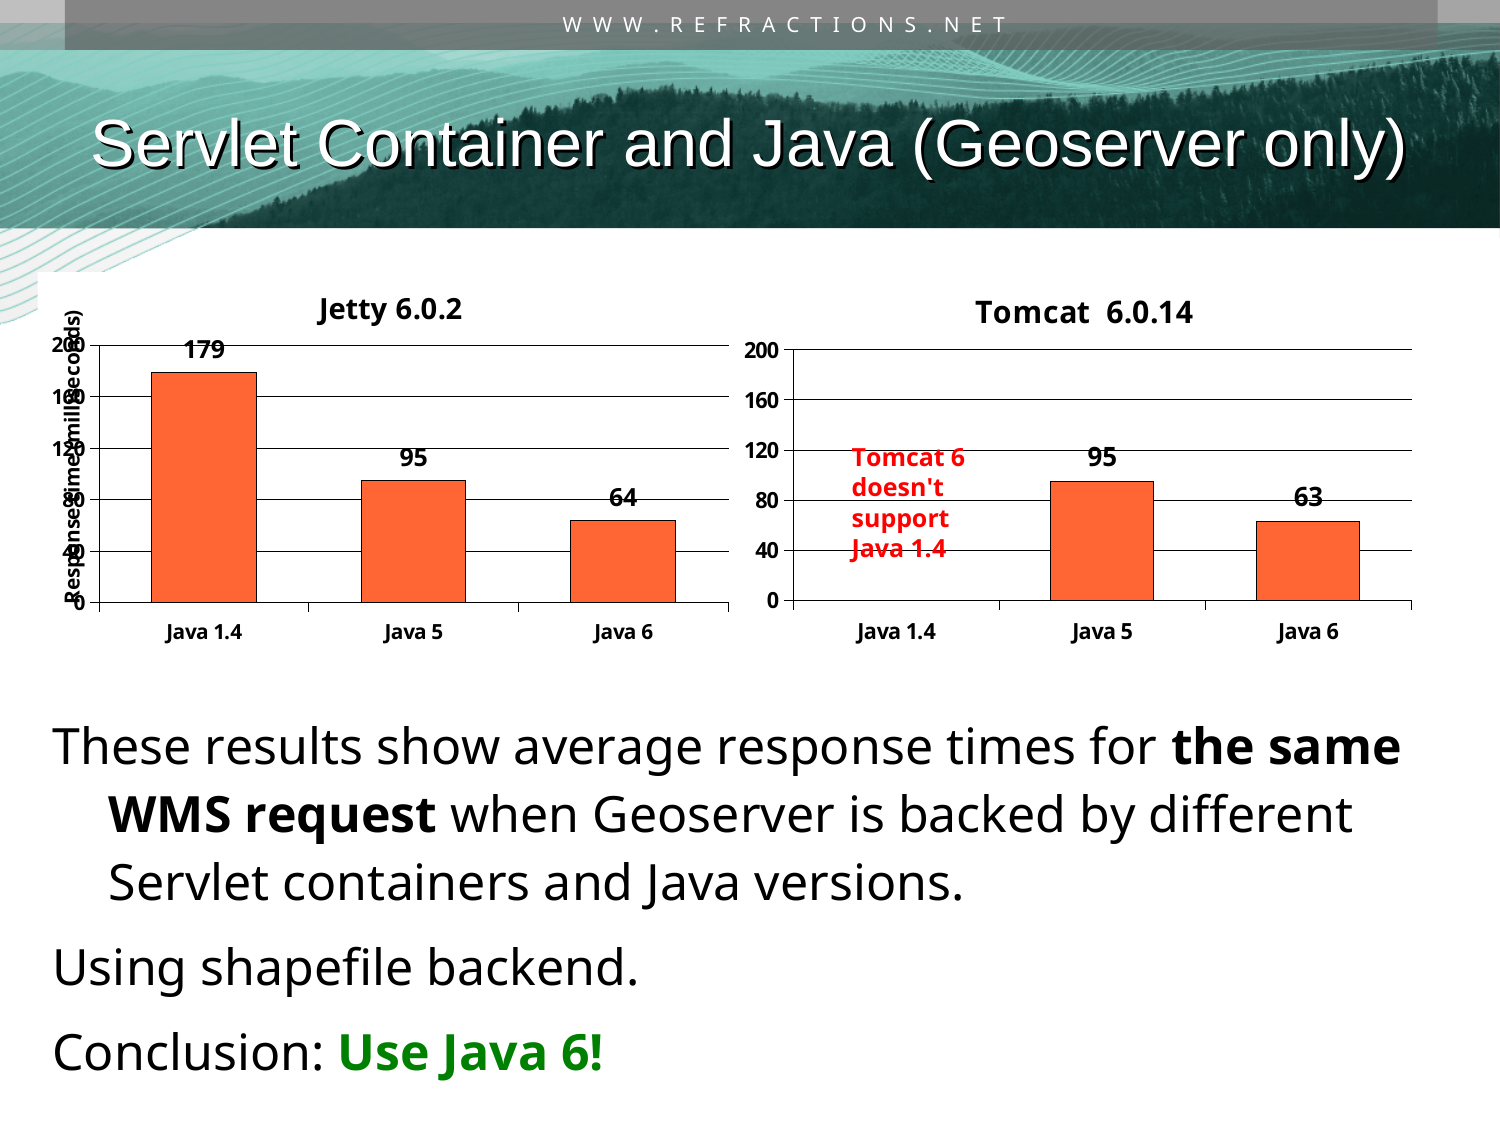

# Servlet Container and Java (Geoserver only)
### Chart: Jetty 6.0.2
| Category | Column D |
|---|---|
| Java 1.4 | 179.0 |
| Java 5 | 95.0 |
| Java 6 | 64.0 |
### Chart: Tomcat 6.0.14
| Category | Column J |
|---|---|
| Java 1.4 | None |
| Java 5 | 95.0 |
| Java 6 | 63.0 |Tomcat 6 doesn't support Java 1.4
These results show average response times for the same WMS request when Geoserver is backed by different Servlet containers and Java versions.
Using shapefile backend.
Conclusion: Use Java 6!